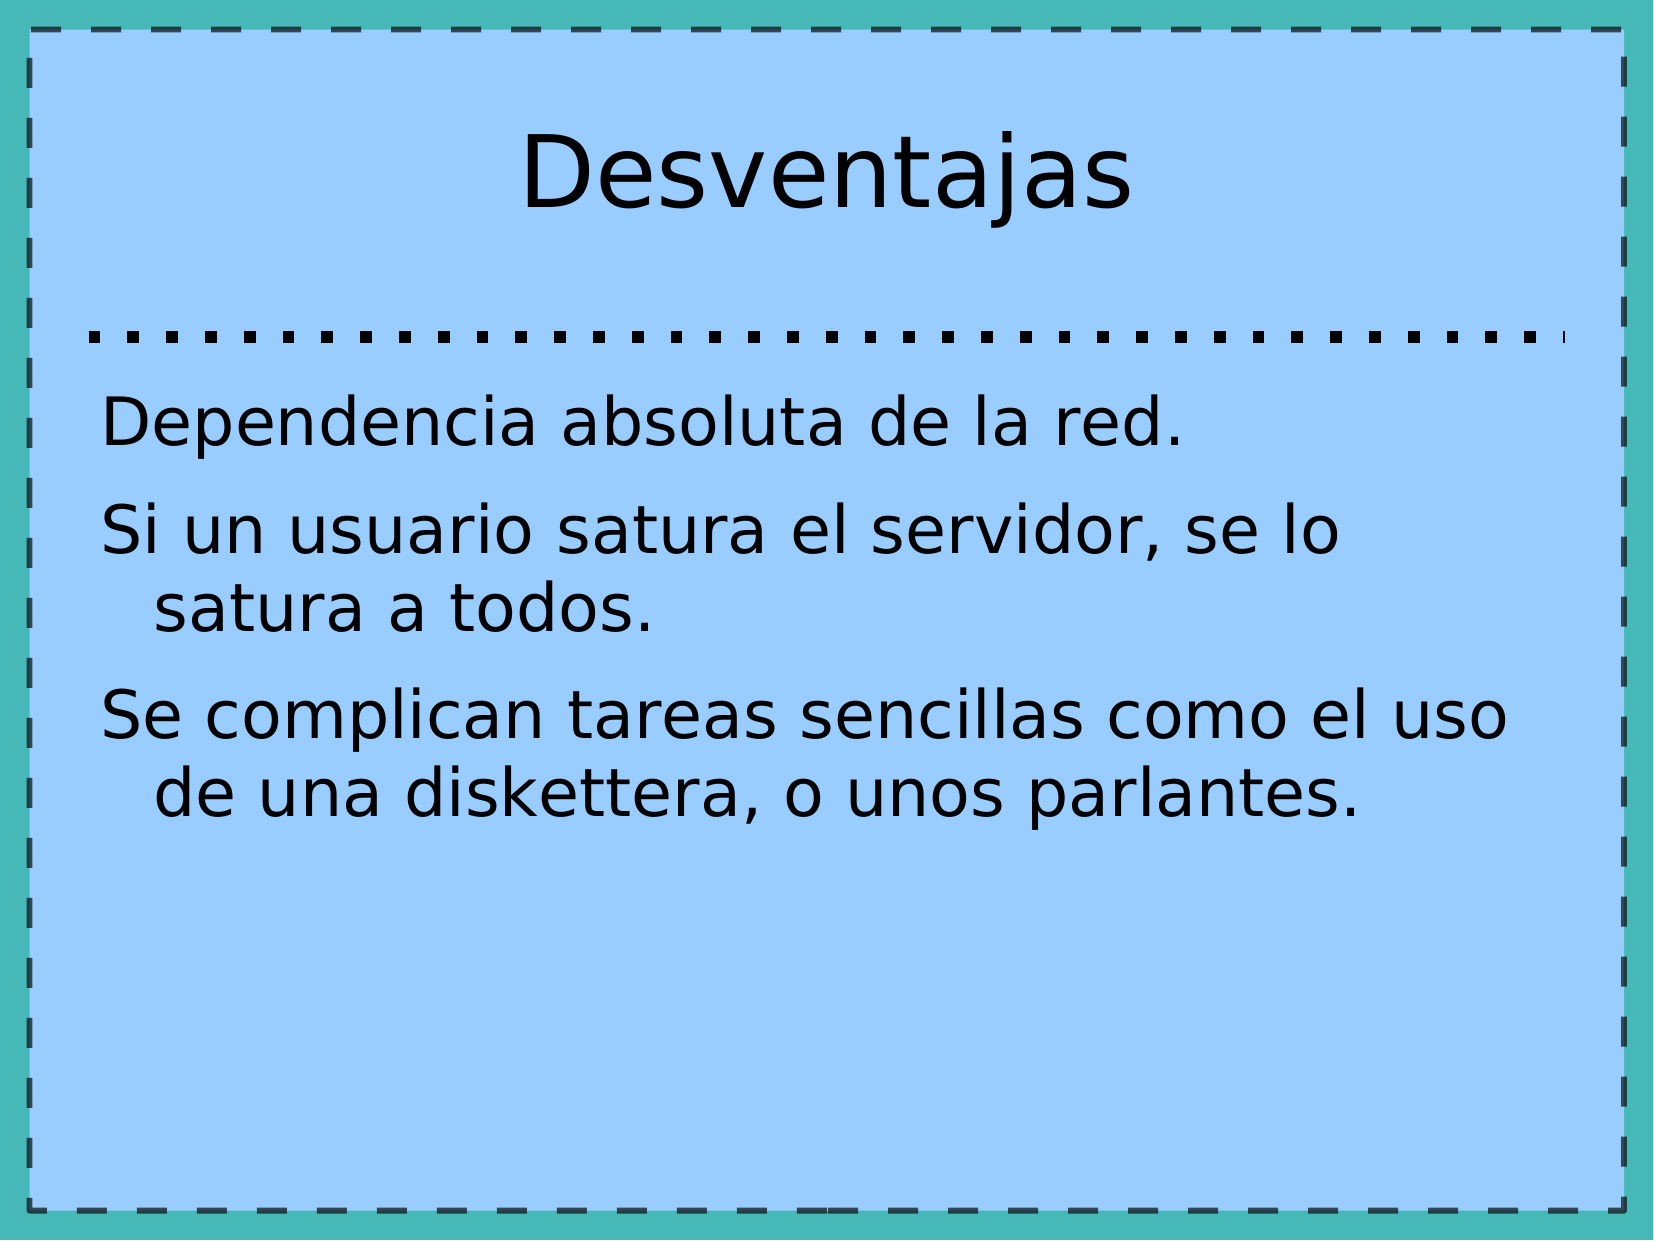

# Desventajas
Dependencia absoluta de la red.
Si un usuario satura el servidor, se lo satura a todos.
Se complican tareas sencillas como el uso de una diskettera, o unos parlantes.